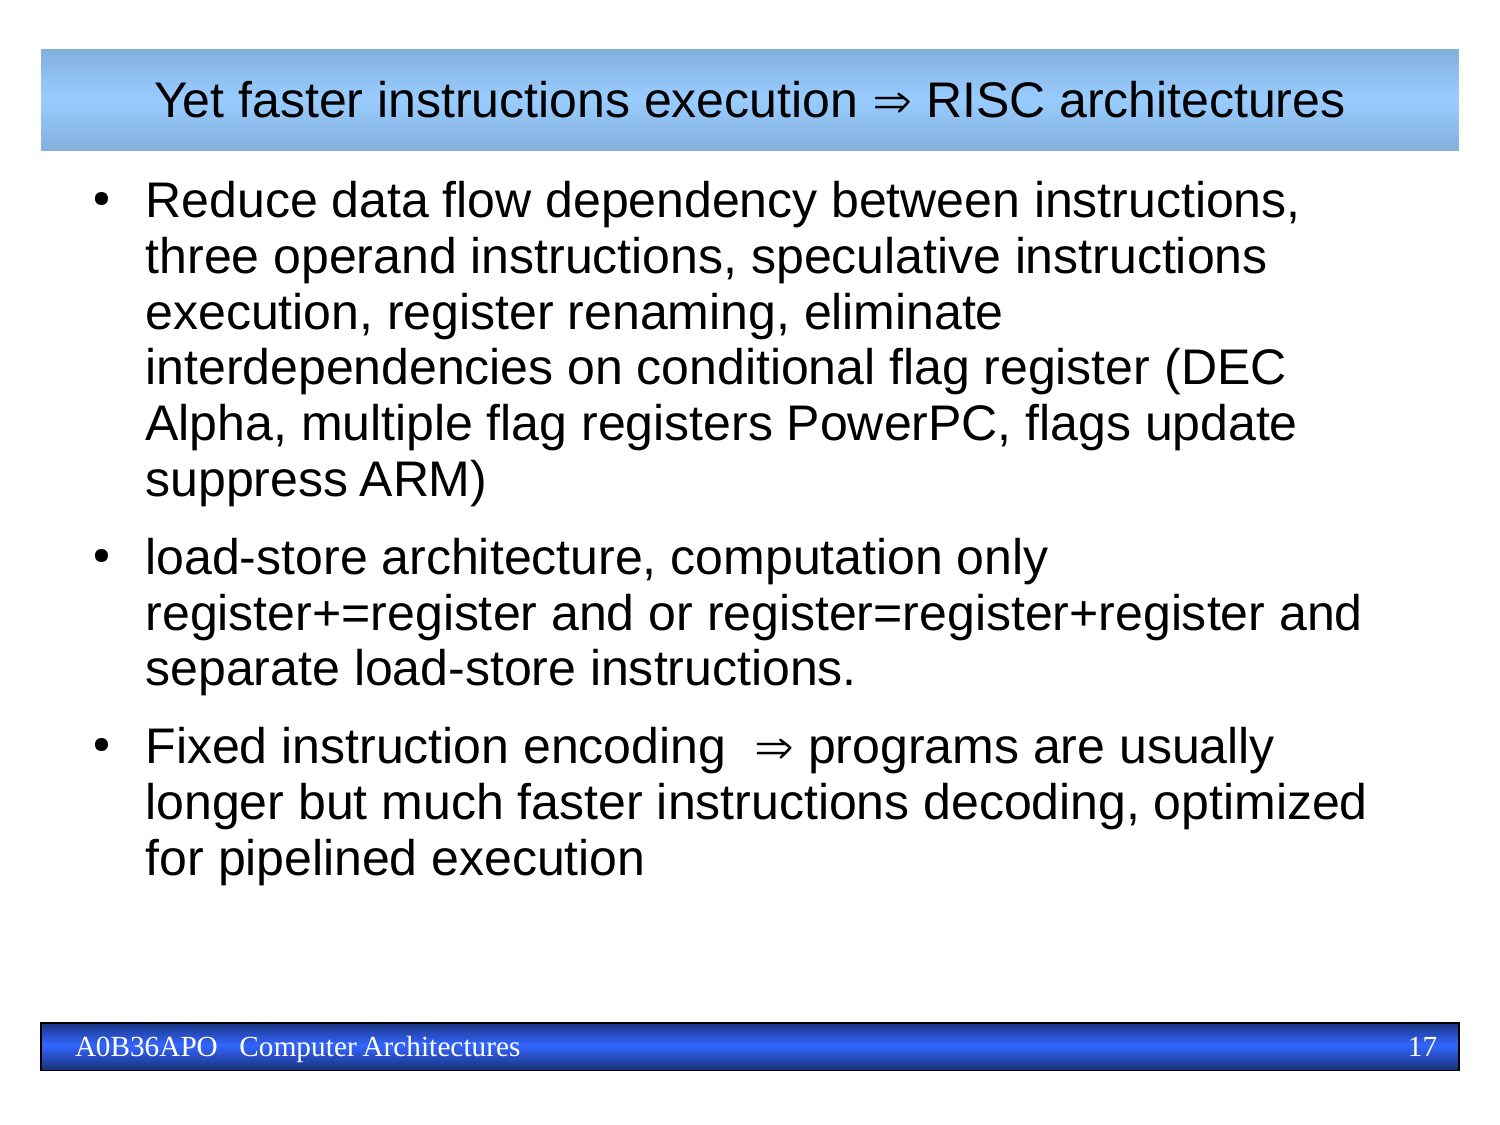

# Yet faster instructions execution ⇒ RISC architectures
Reduce data flow dependency between instructions, three operand instructions, speculative instructions execution, register renaming, eliminate interdependencies on conditional flag register (DEC Alpha, multiple flag registers PowerPC, flags update suppress ARM)
load-store architecture, computation only register+=register and or register=register+register and separate load-store instructions.
Fixed instruction encoding ⇒ programs are usually longer but much faster instructions decoding, optimized for pipelined execution
A0B36APO Computer Architectures
17